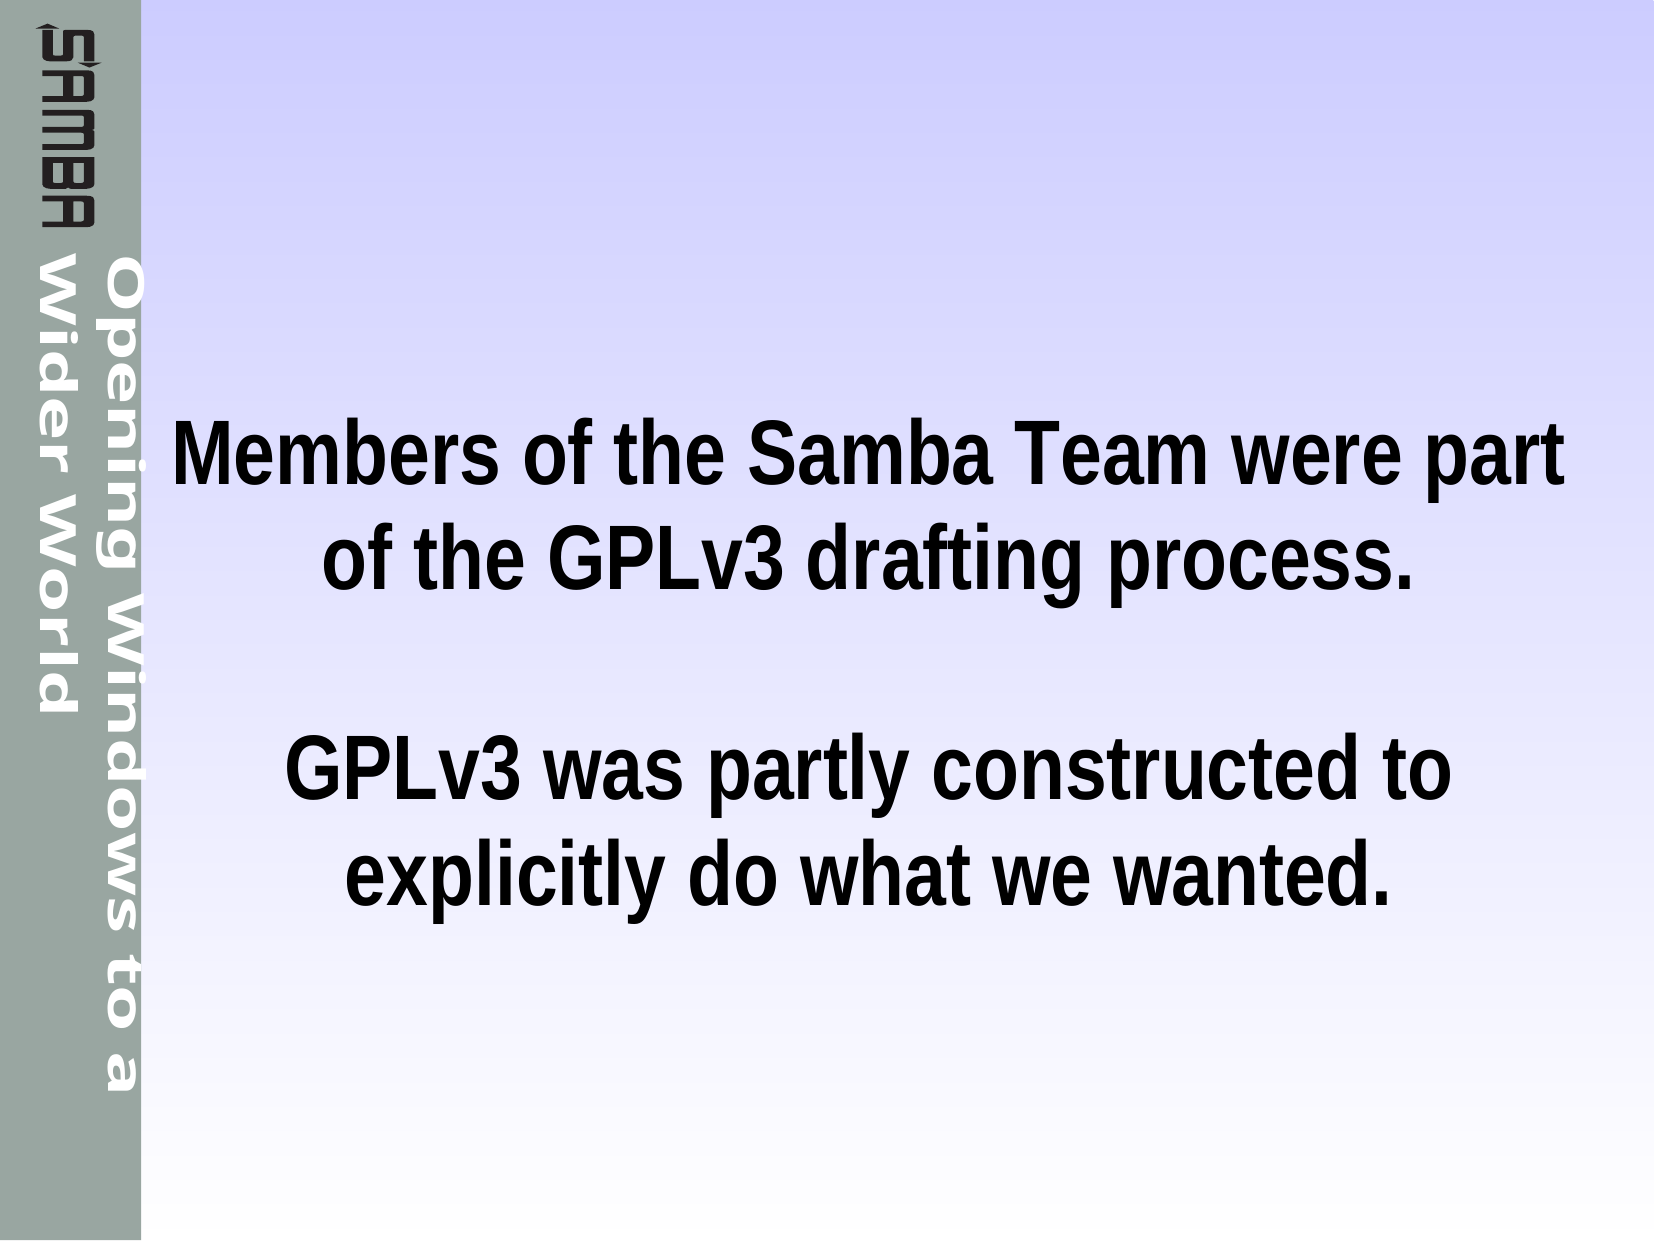

# Members of the Samba Team were part of the GPLv3 drafting process. GPLv3 was partly constructed to explicitly do what we wanted.